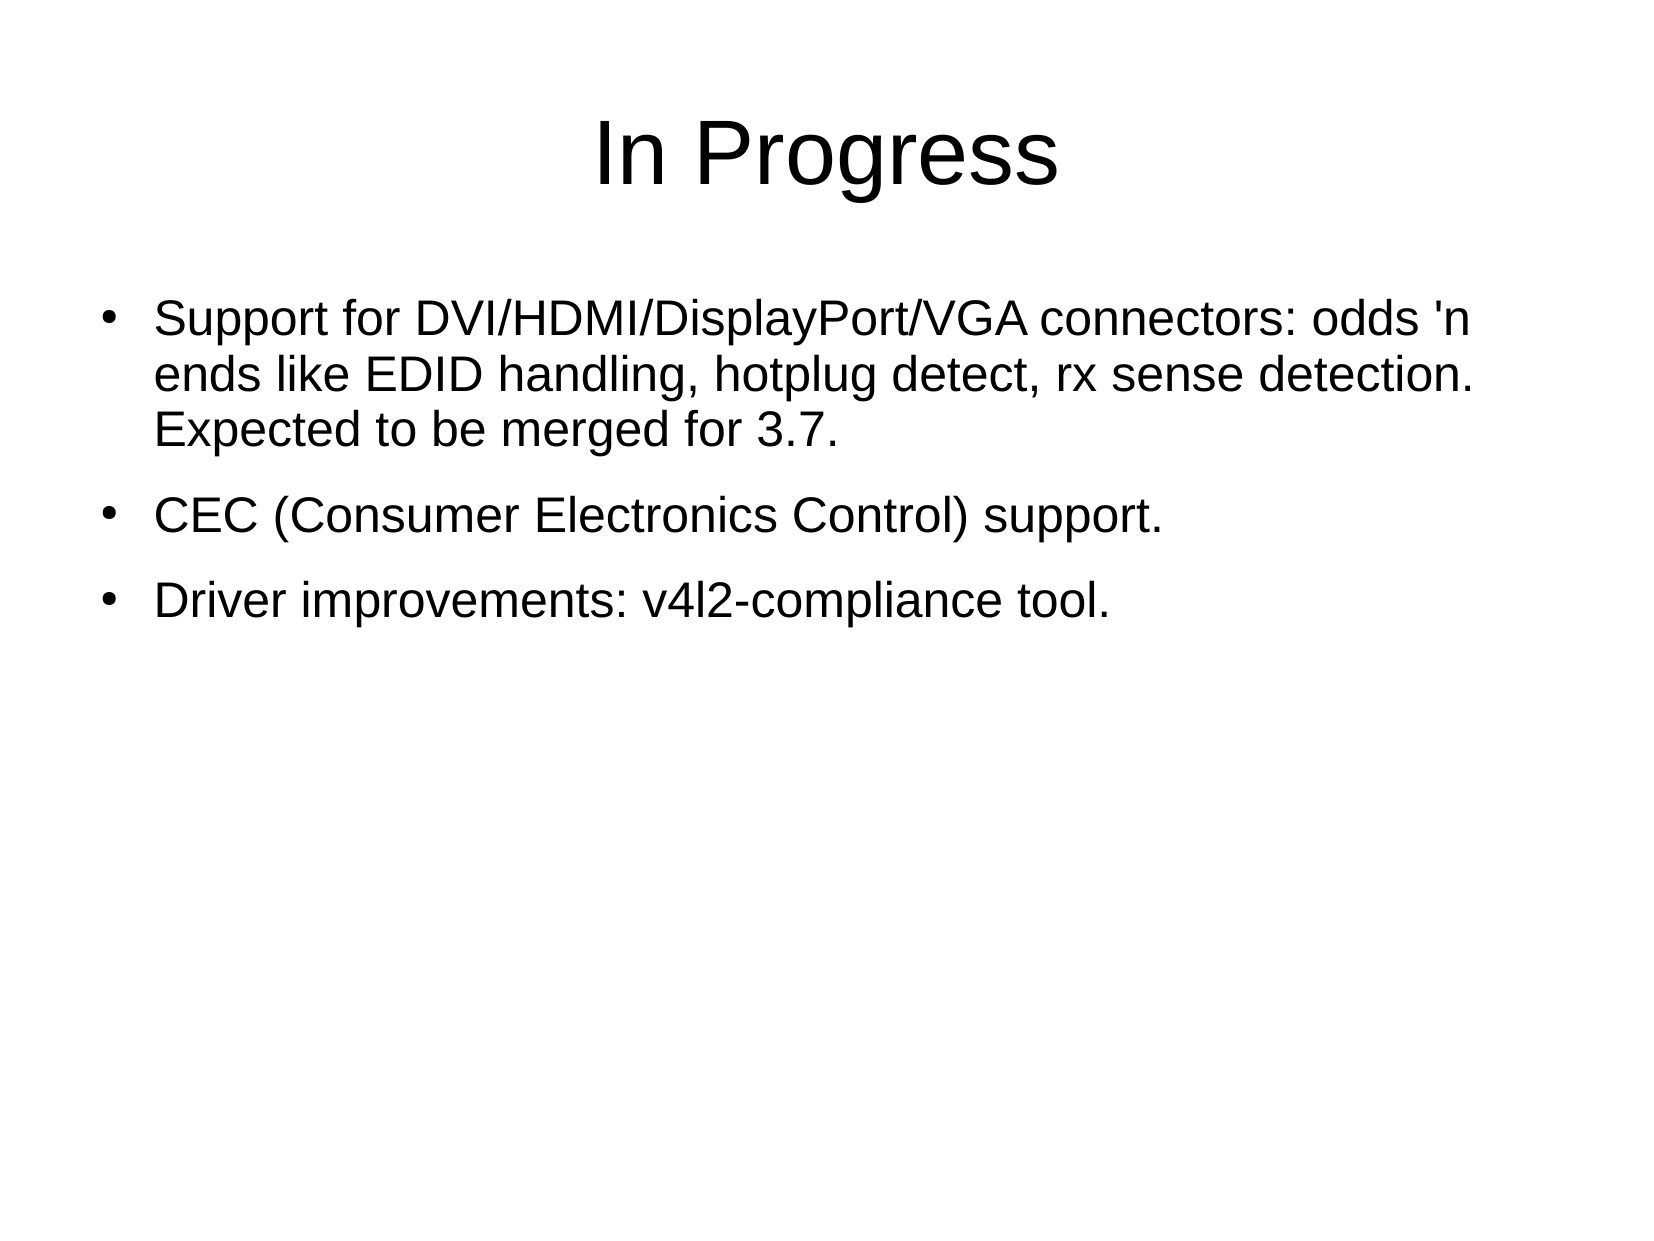

# In Progress
Support for DVI/HDMI/DisplayPort/VGA connectors: odds 'n ends like EDID handling, hotplug detect, rx sense detection. Expected to be merged for 3.7.
CEC (Consumer Electronics Control) support.
Driver improvements: v4l2-compliance tool.